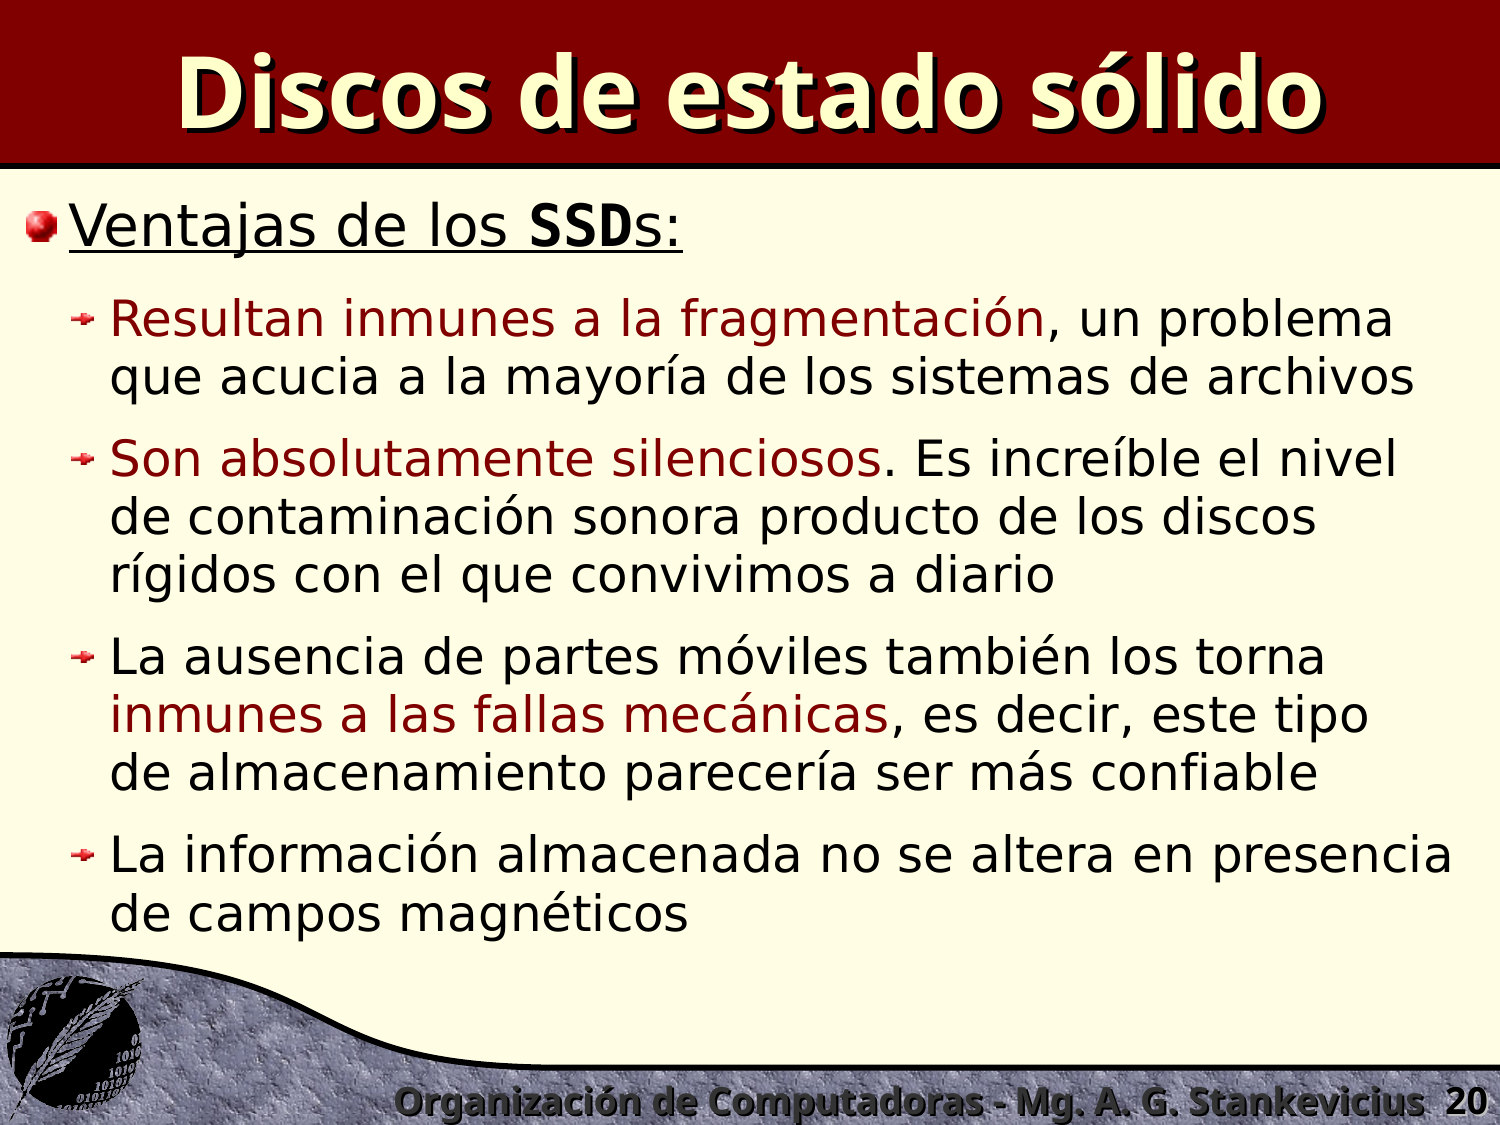

# Discos de estado sólido
Ventajas de los SSDs:
Resultan inmunes a la fragmentación, un problema que acucia a la mayoría de los sistemas de archivos
Son absolutamente silenciosos. Es increíble el nivel
de contaminación sonora producto de los discos rígidos con el que convivimos a diario
La ausencia de partes móviles también los torna inmunes a las fallas mecánicas, es decir, este tipo
de almacenamiento parecería ser más confiable
La información almacenada no se altera en presencia de campos magnéticos
20